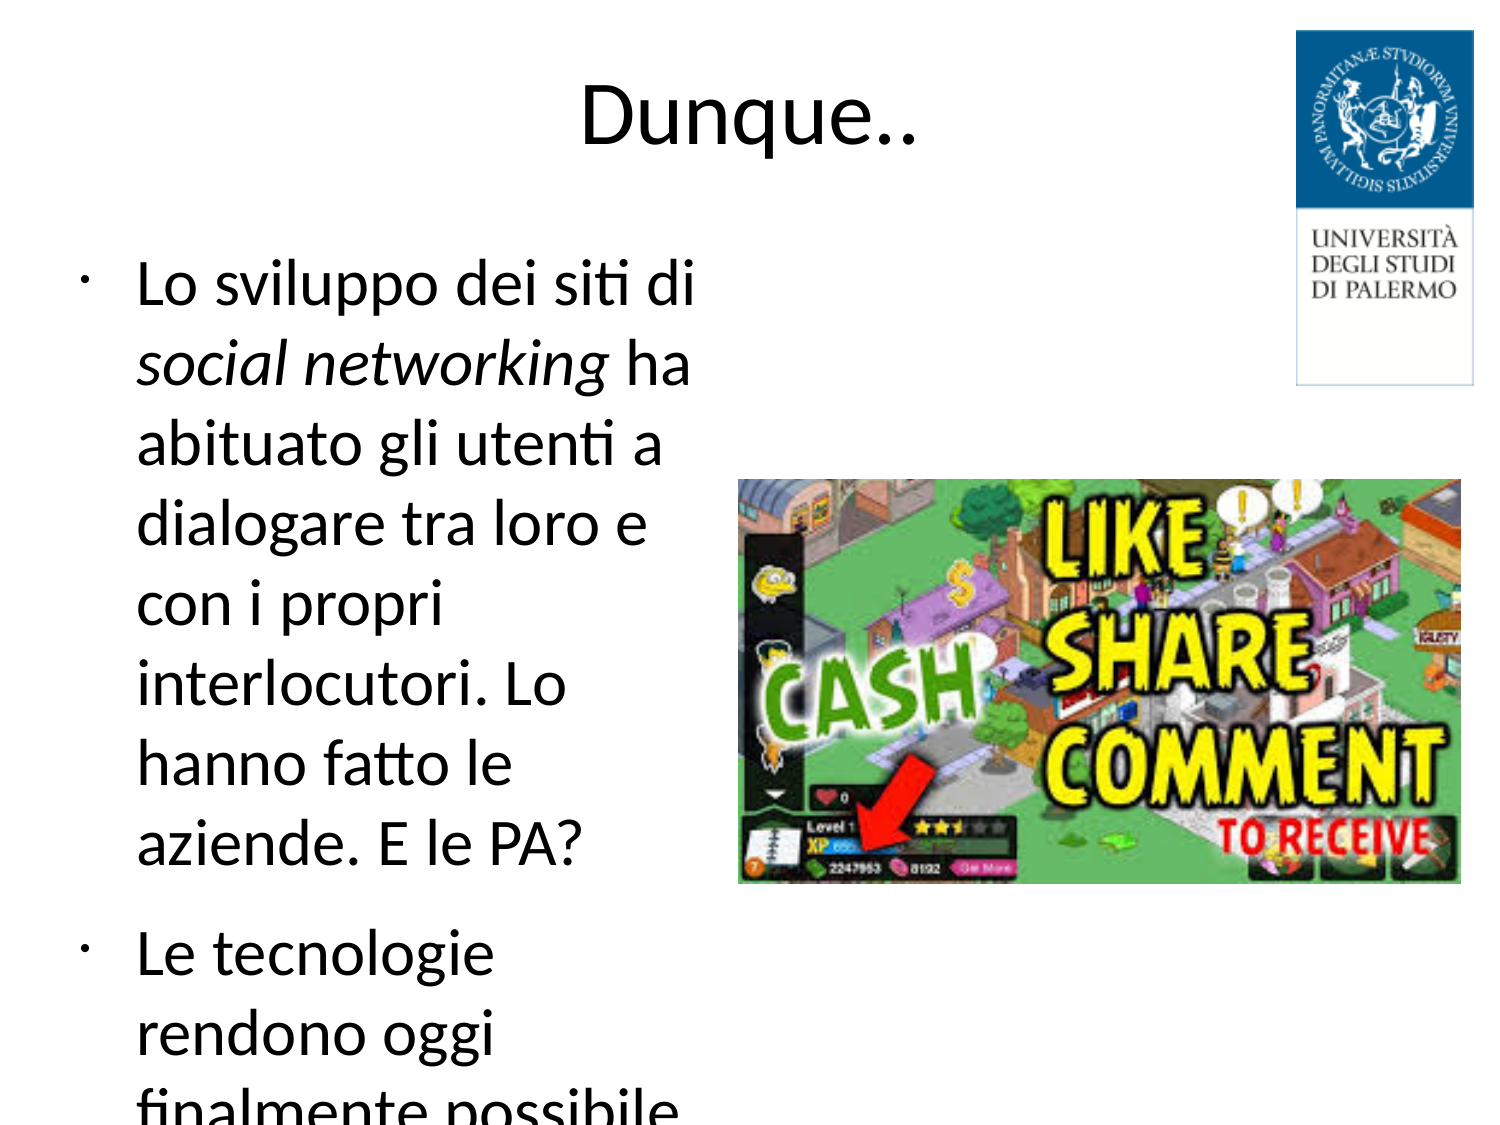

# Dunque..
Lo sviluppo dei siti di social networking ha abituato gli utenti a dialogare tra loro e con i propri interlocutori. Lo hanno fatto le aziende. E le PA?
Le tecnologie rendono oggi finalmente possibile non soltanto un processo informativo monodirezionale dalla PA verso il cittadino attraverso siti efficienti e strutturati ma, anche, una reale attività di ascolto da parte della PA delle istanze che provengono dai cittadini.
Il vero valore aggiunto del Web 2.0 consiste nella creazione di una relazione di prossimità nuova e più efficace